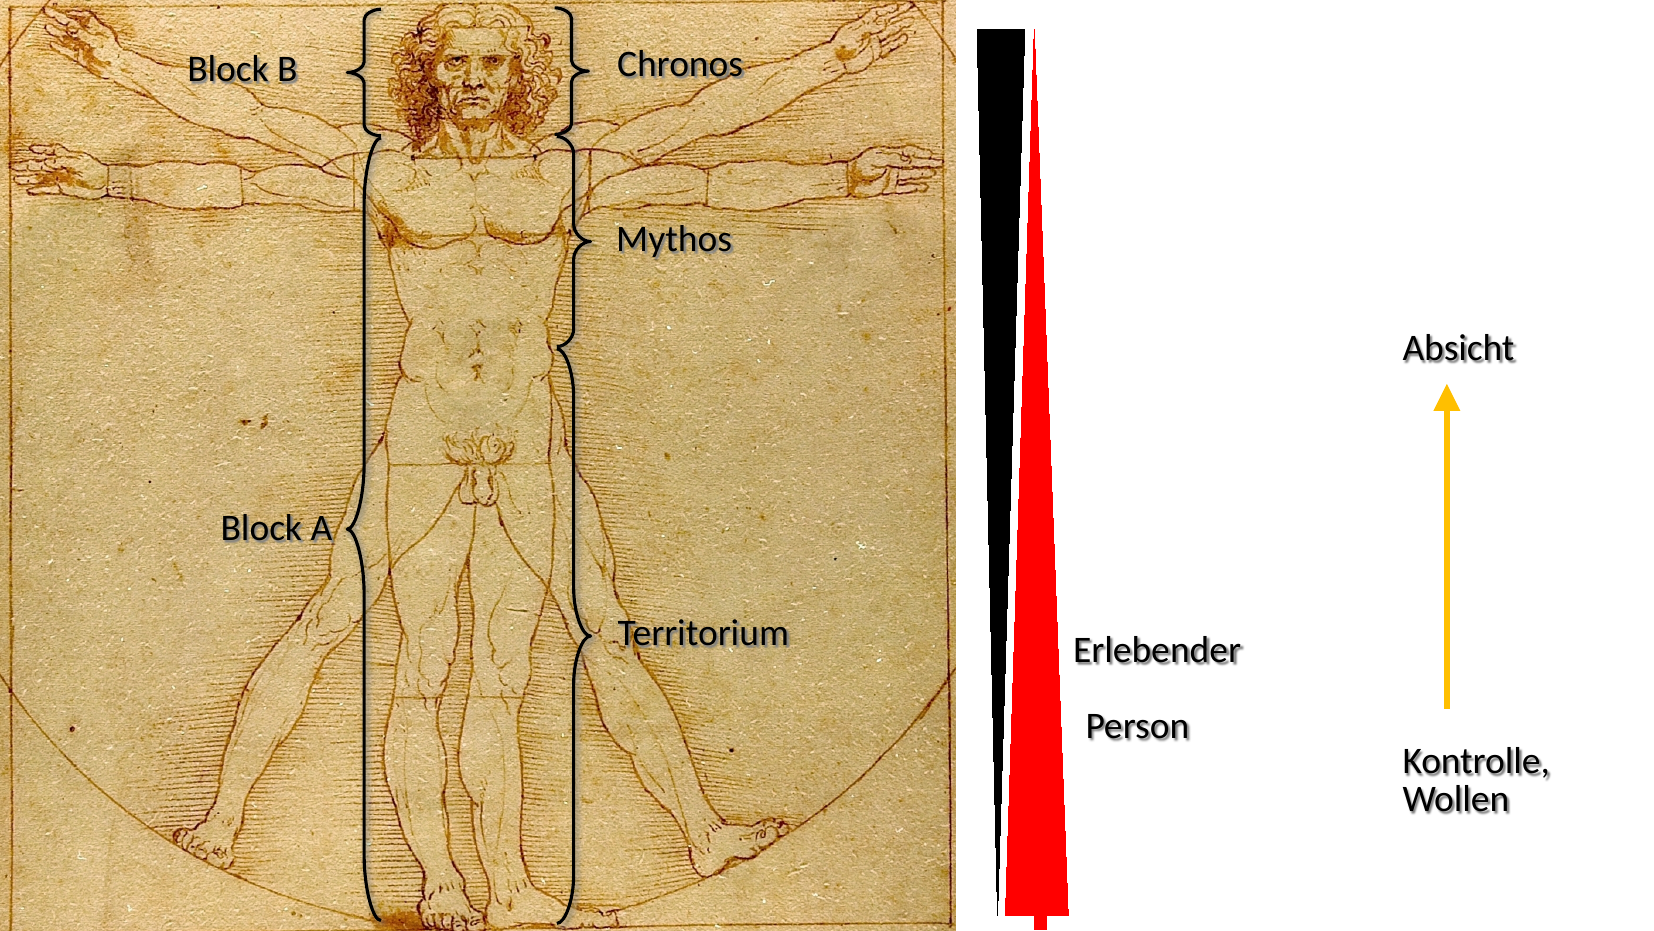

Chronos
Block B
Mythos
Absicht
Block A
Territorium
Erlebender
Person
Kontrolle,
Wollen